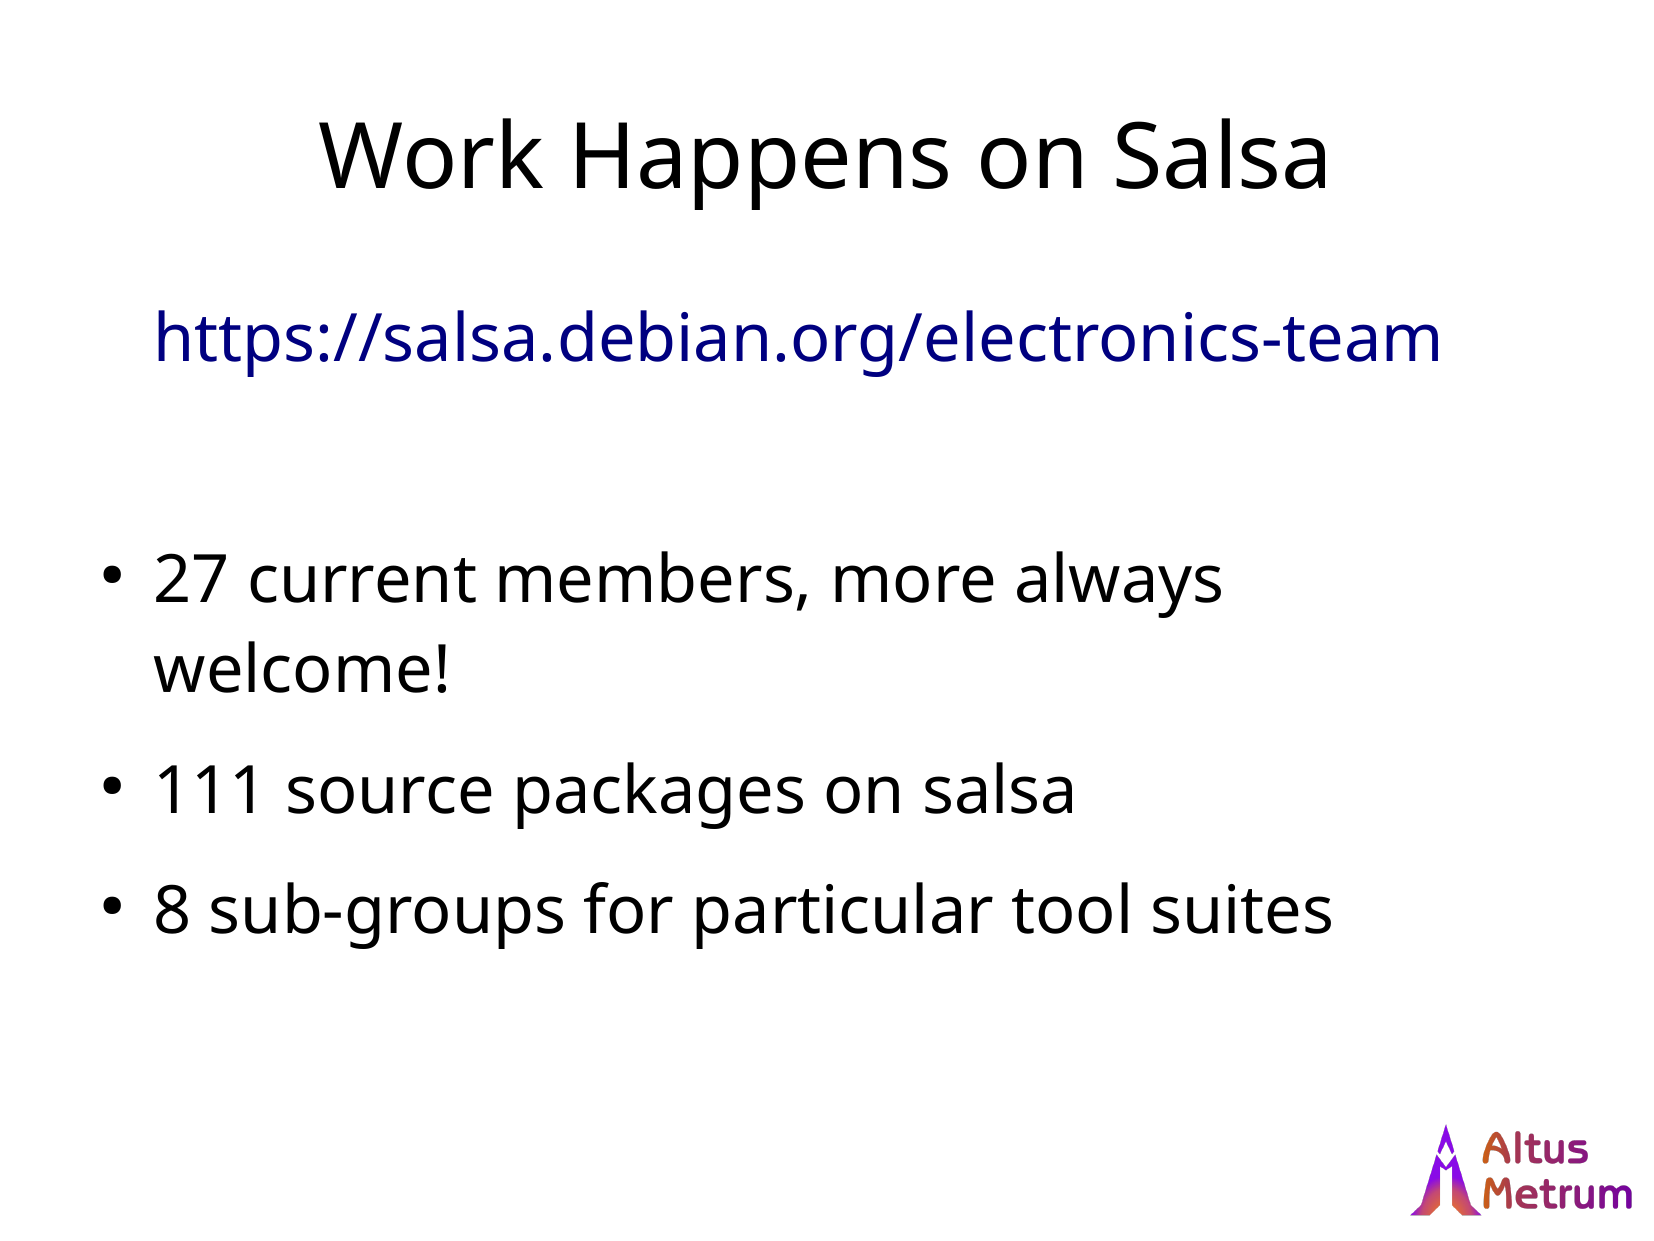

# Work Happens on Salsa
https://salsa.debian.org/electronics-team
27 current members, more always welcome!
111 source packages on salsa
8 sub-groups for particular tool suites